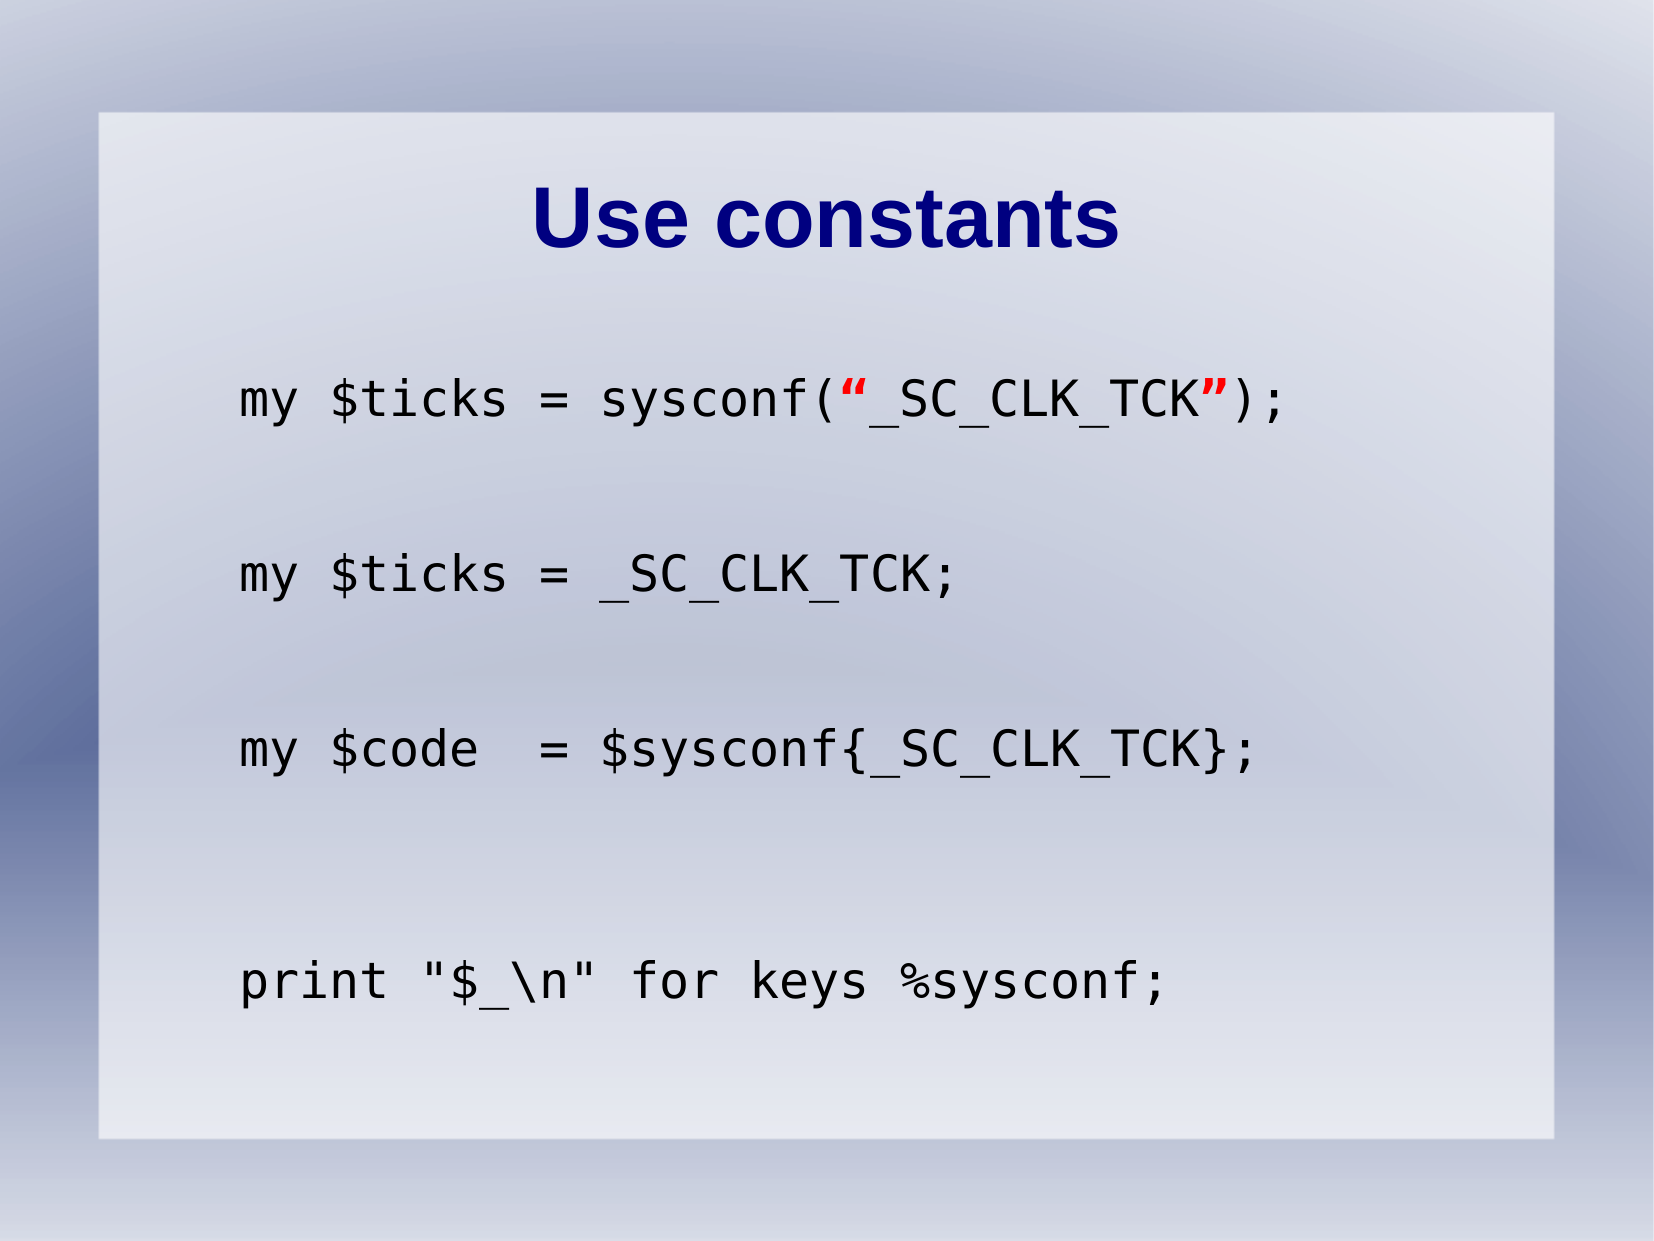

# Use constants
my $ticks = sysconf(“_SC_CLK_TCK”);
my $ticks = _SC_CLK_TCK;
my $code = $sysconf{_SC_CLK_TCK};
print "$_\n" for keys %sysconf;